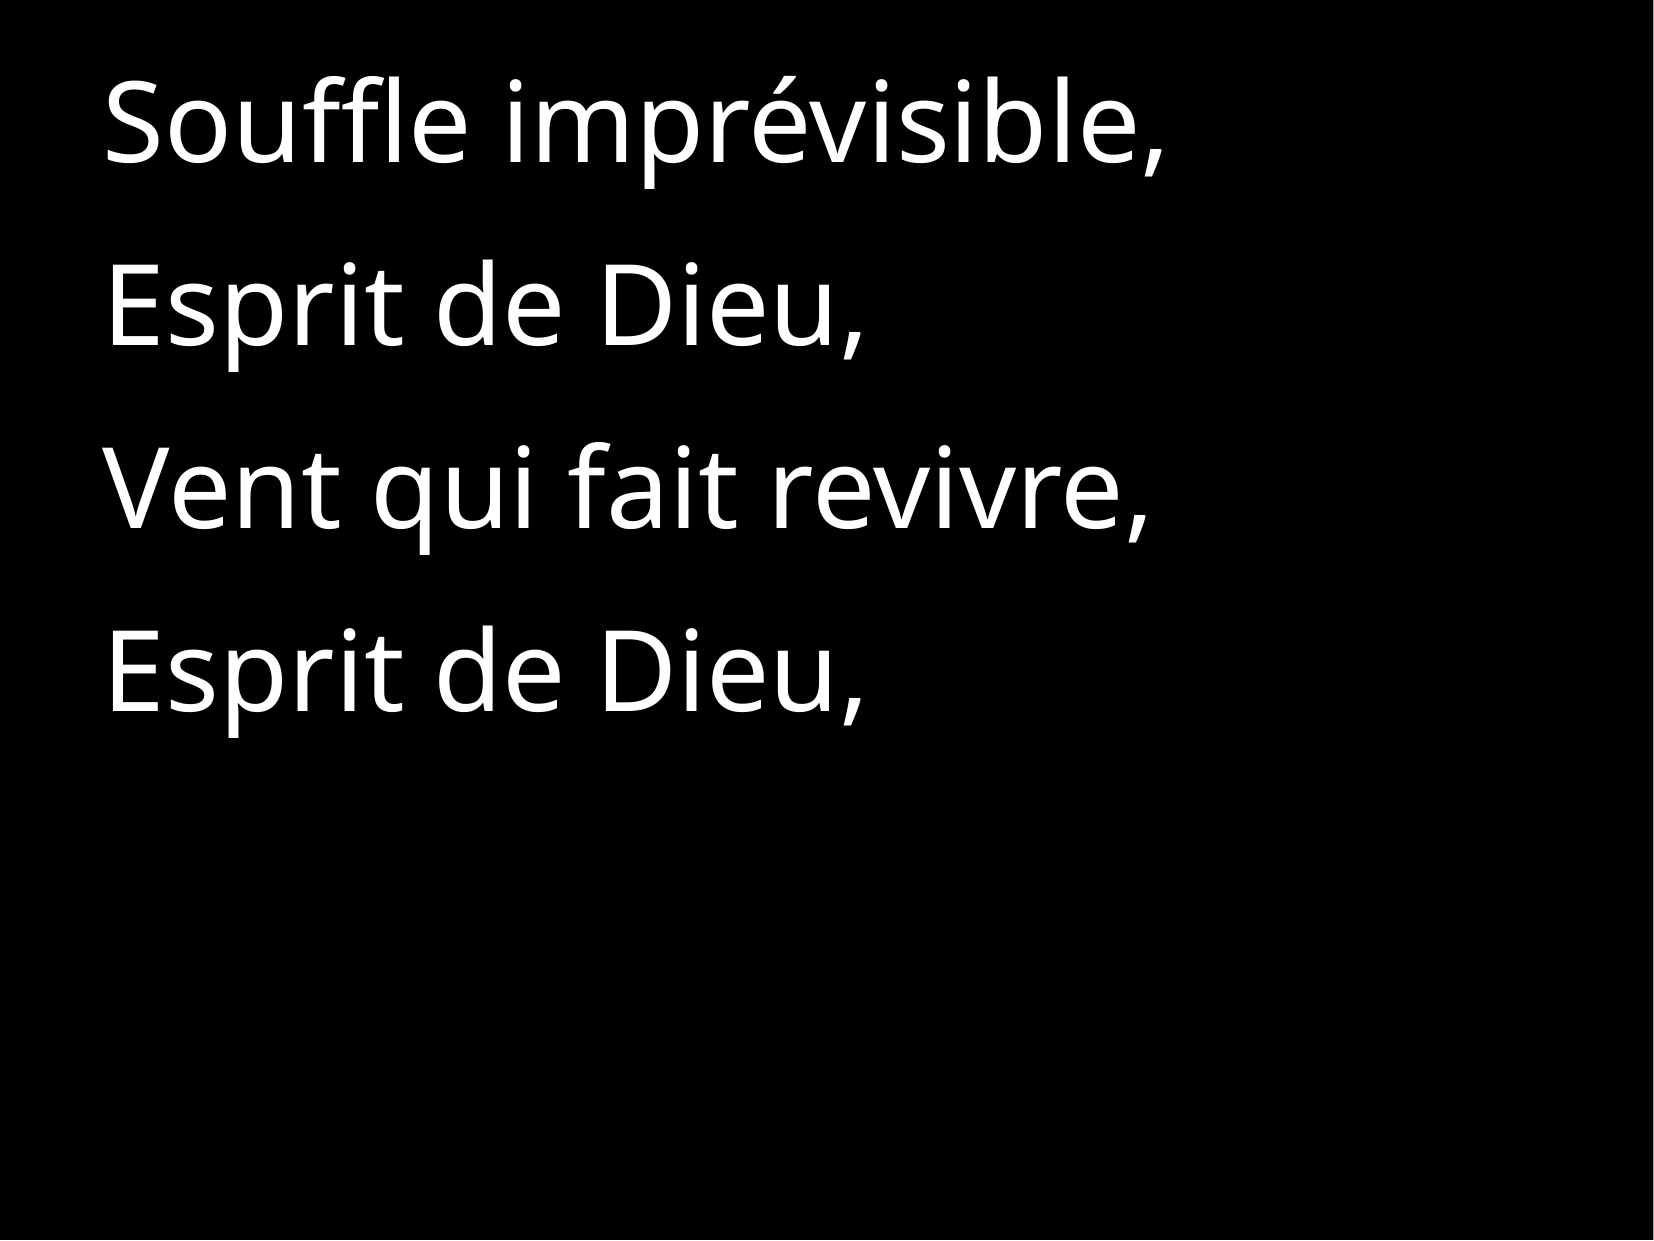

# Souffle imprévisible,
Esprit de Dieu,
Vent qui fait revivre,
Esprit de Dieu,